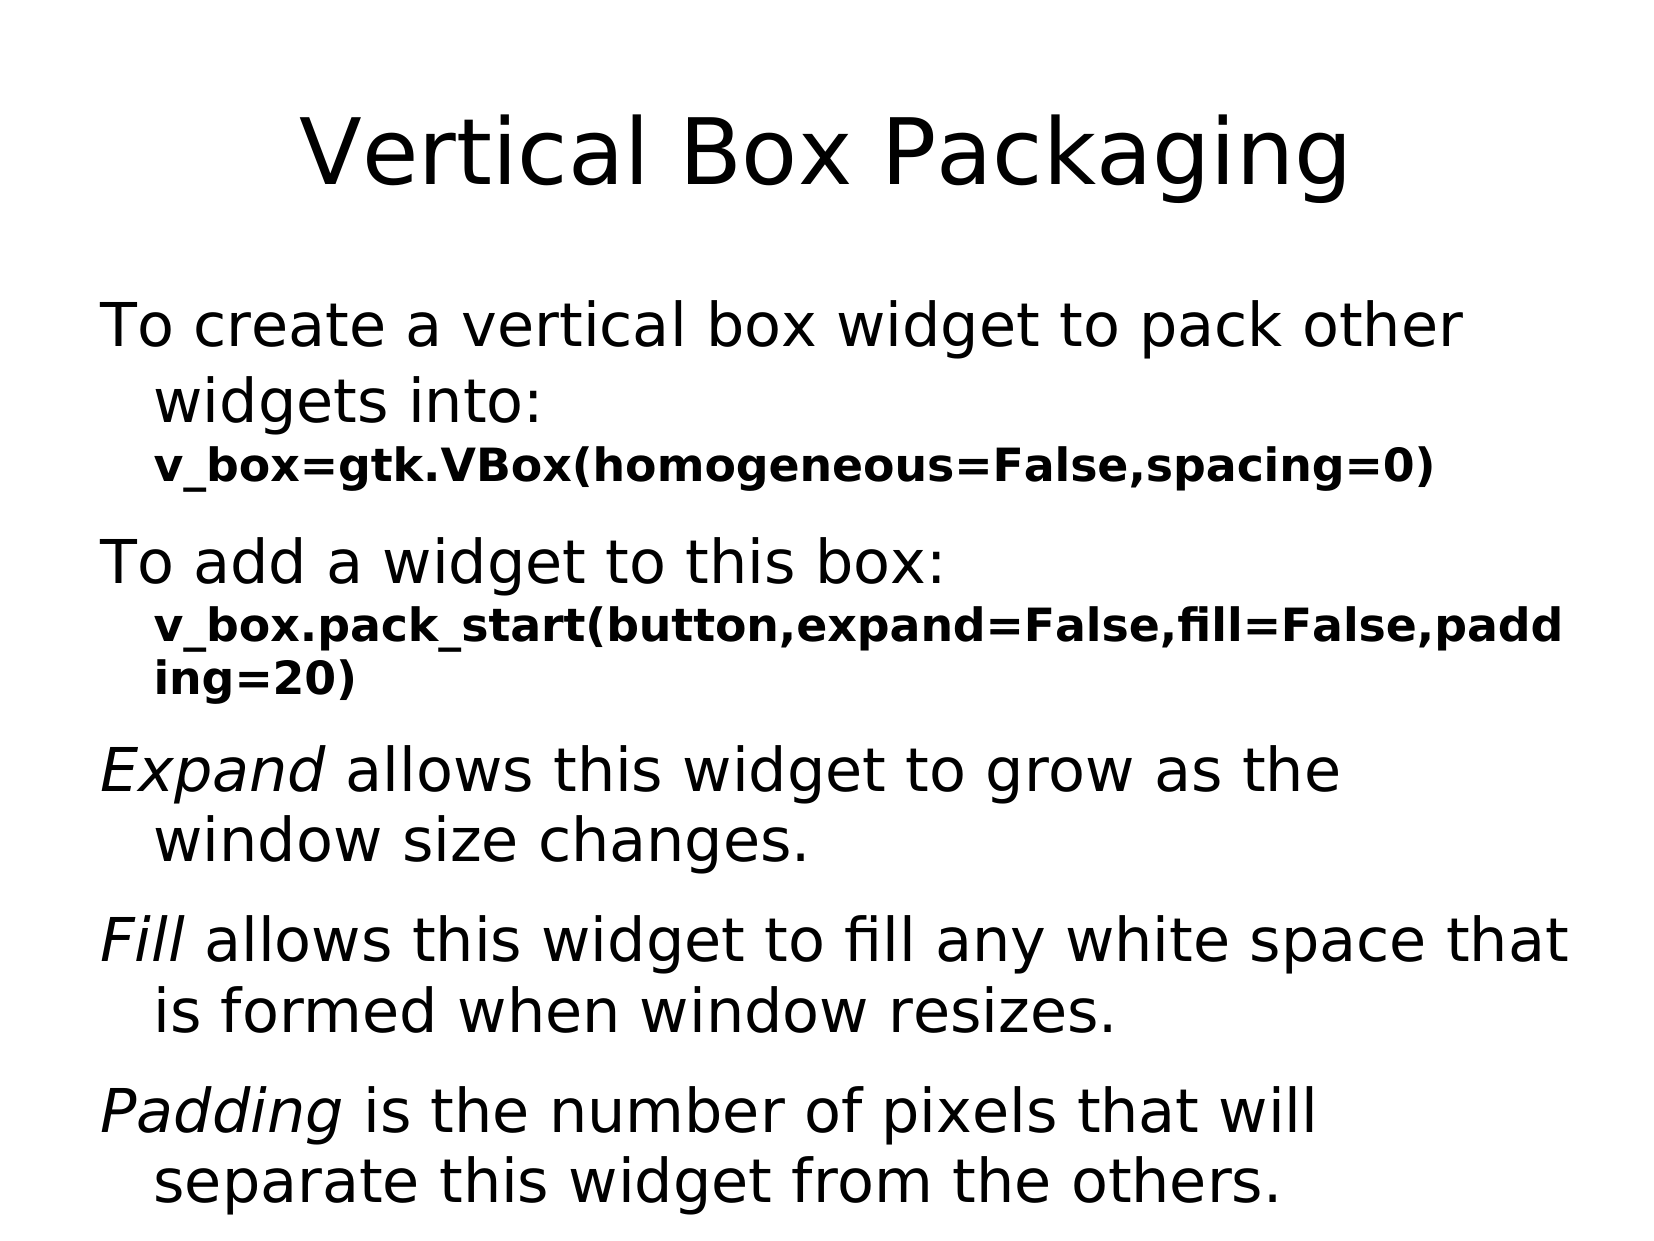

# Vertical Box Packaging
To create a vertical box widget to pack other widgets into:	v_box=gtk.VBox(homogeneous=False,spacing=0)
To add a widget to this box: v_box.pack_start(button,expand=False,fill=False,padding=20)
Expand allows this widget to grow as the window size changes.
Fill allows this widget to fill any white space that is formed when window resizes.
Padding is the number of pixels that will separate this widget from the others.